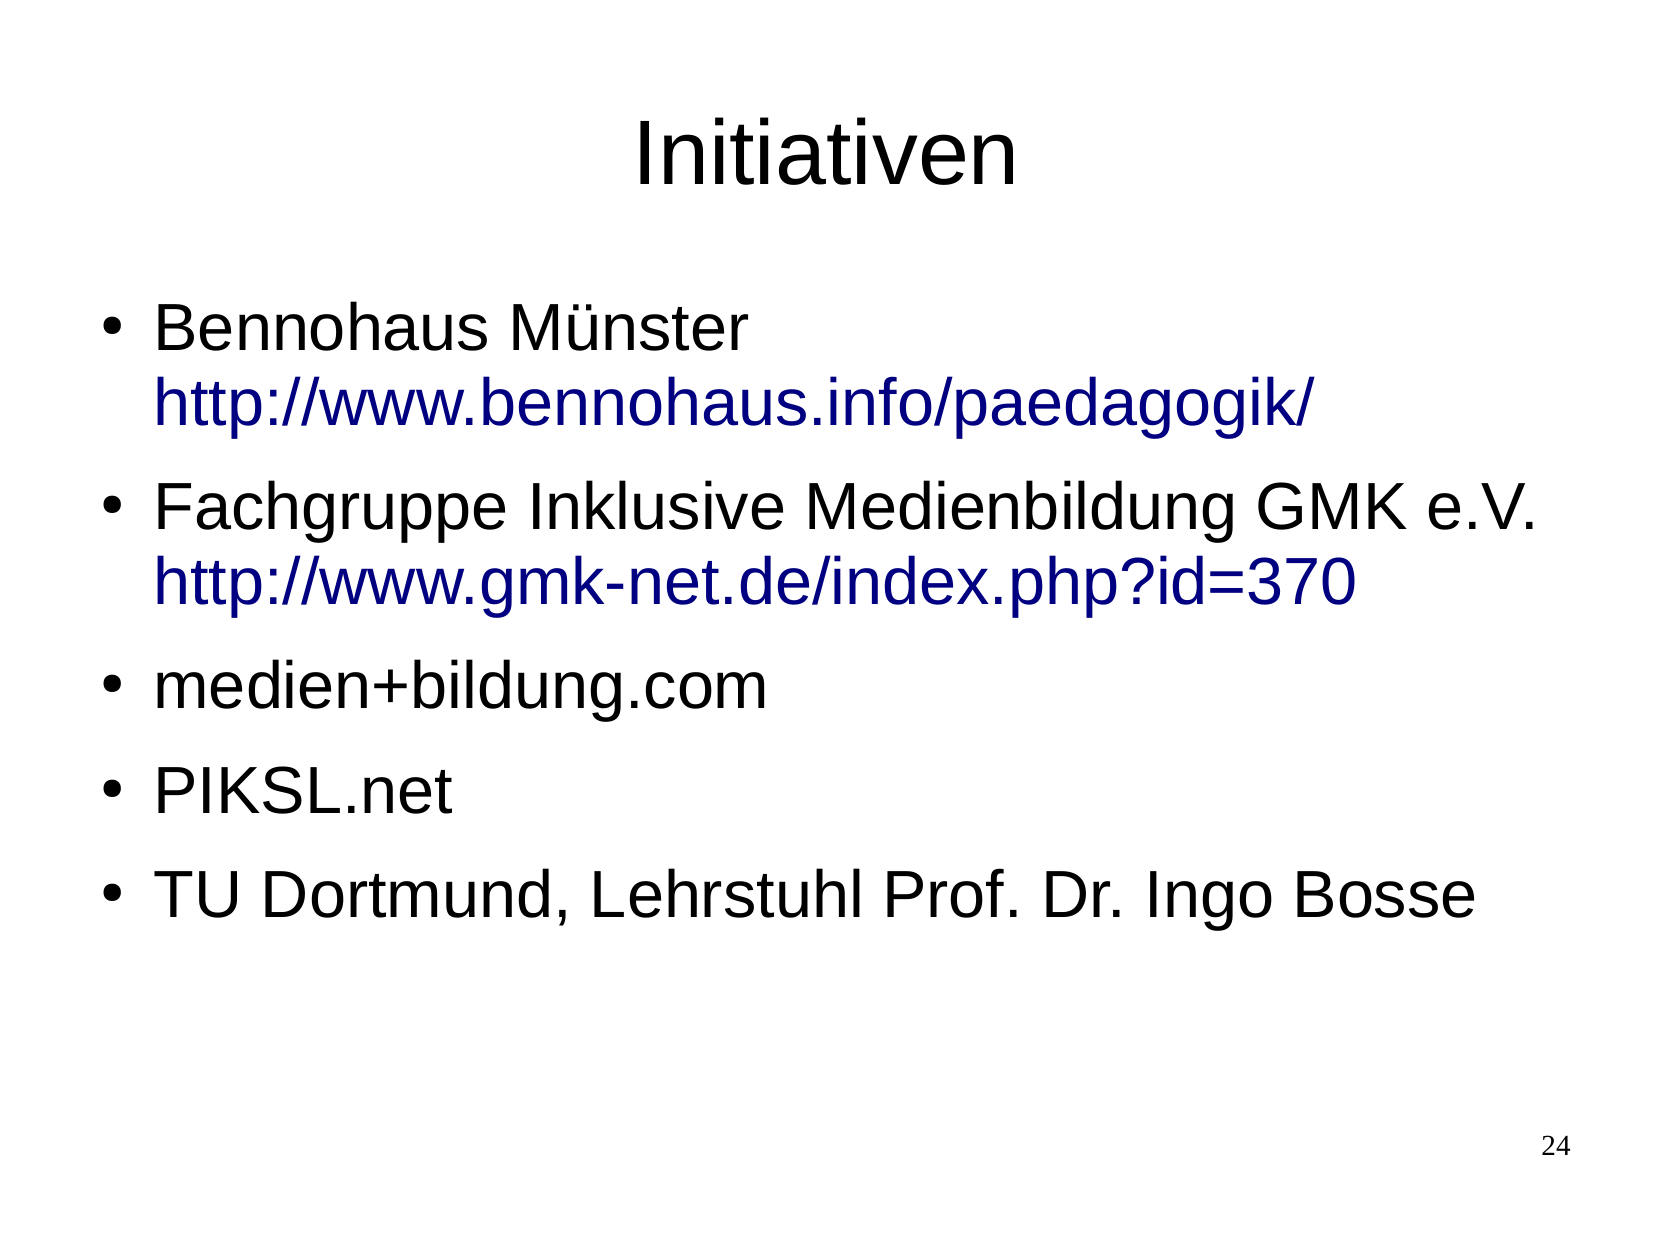

# Initiativen
Bennohaus Münster http://www.bennohaus.info/paedagogik/
Fachgruppe Inklusive Medienbildung GMK e.V. http://www.gmk-net.de/index.php?id=370
medien+bildung.com
PIKSL.net
TU Dortmund, Lehrstuhl Prof. Dr. Ingo Bosse
24